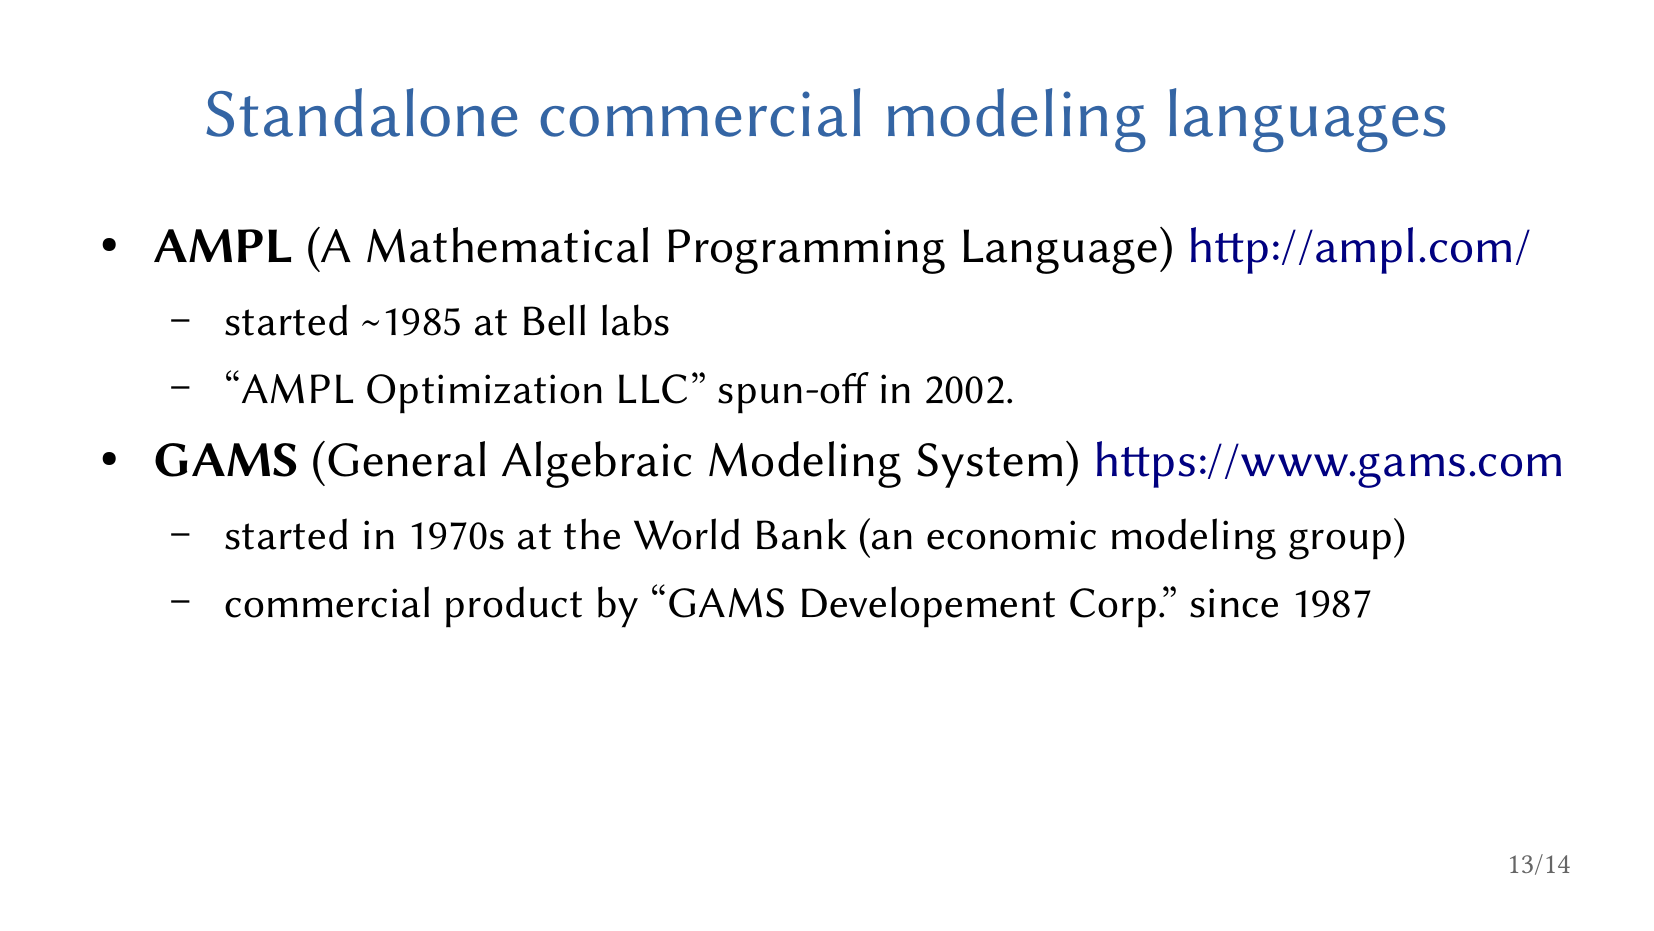

# Standalone commercial modeling languages
AMPL (A Mathematical Programming Language) http://ampl.com/
started ~1985 at Bell labs
“AMPL Optimization LLC” spun-off in 2002.
GAMS (General Algebraic Modeling System) https://www.gams.com
started in 1970s at the World Bank (an economic modeling group)
commercial product by “GAMS Developement Corp.” since 1987
13